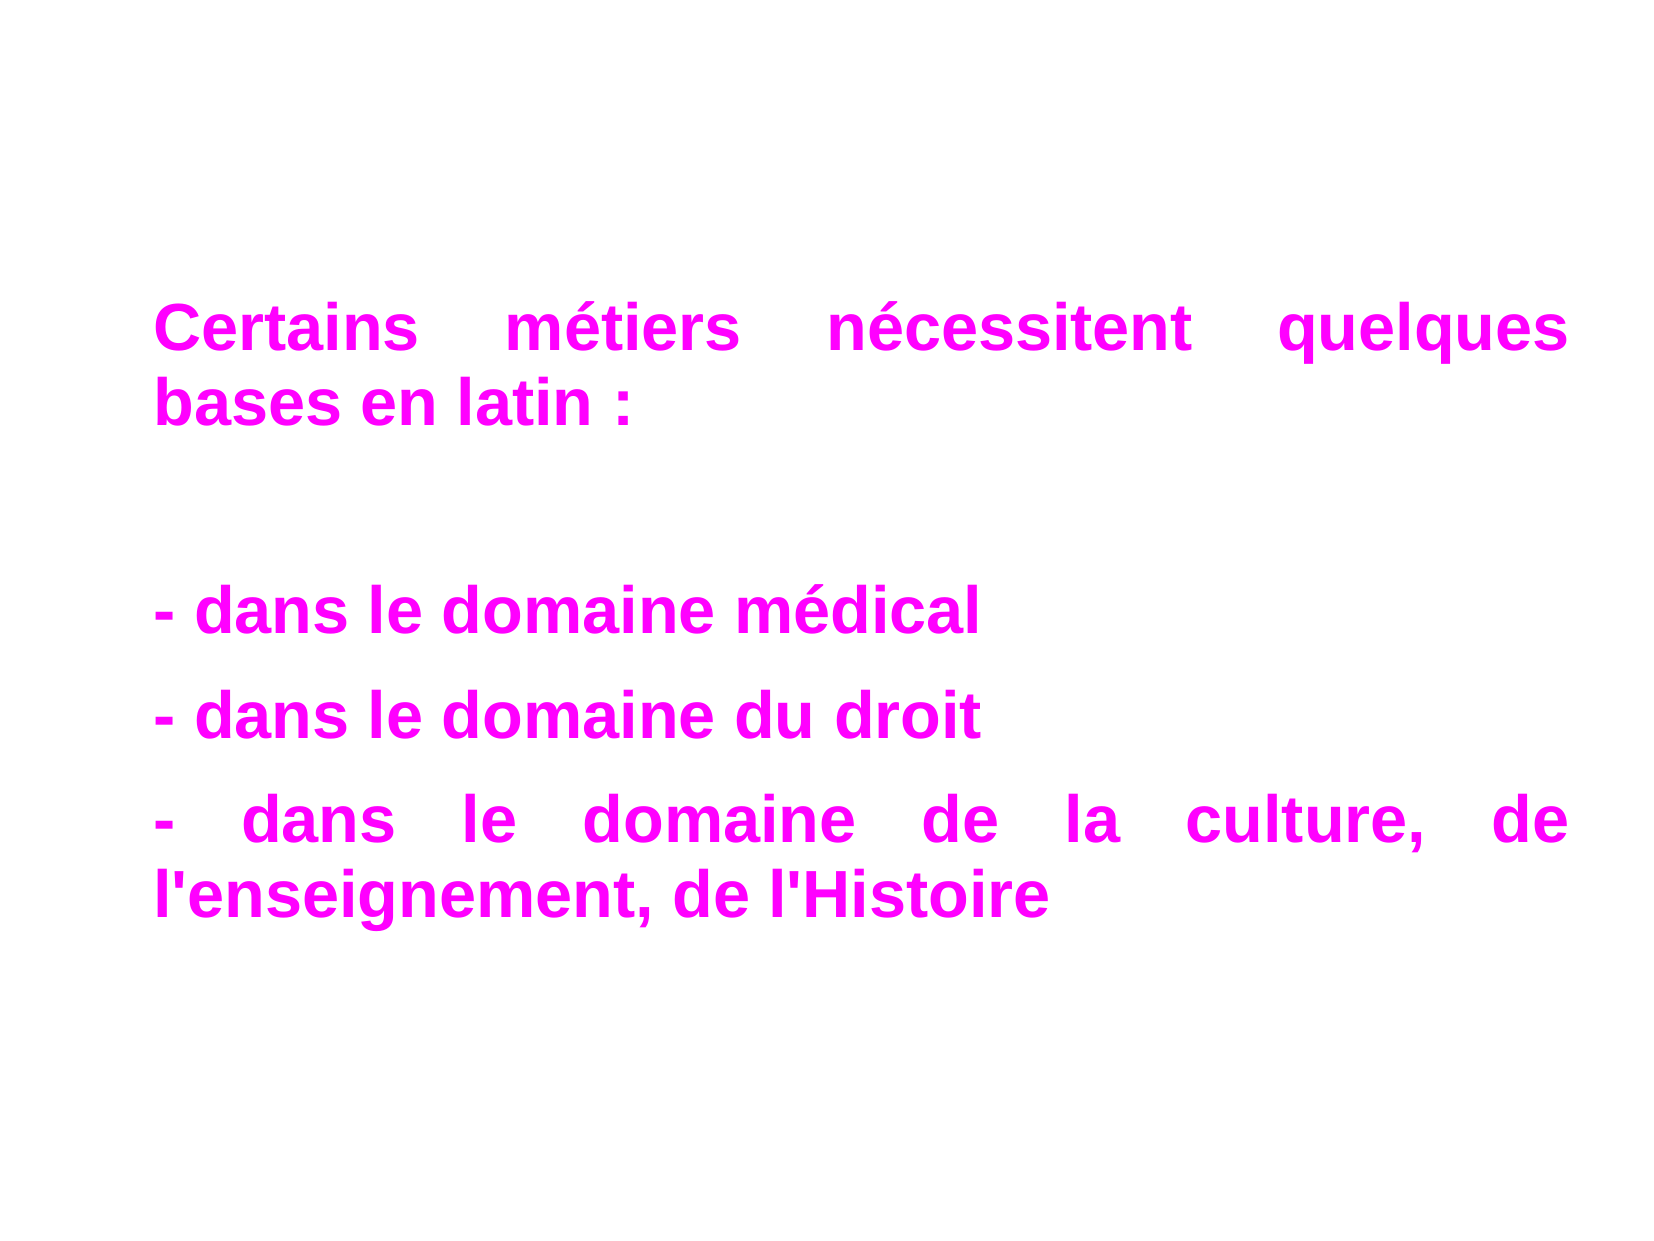

#
Certains métiers nécessitent quelques bases en latin :
- dans le domaine médical
- dans le domaine du droit
- dans le domaine de la culture, de l'enseignement, de l'Histoire